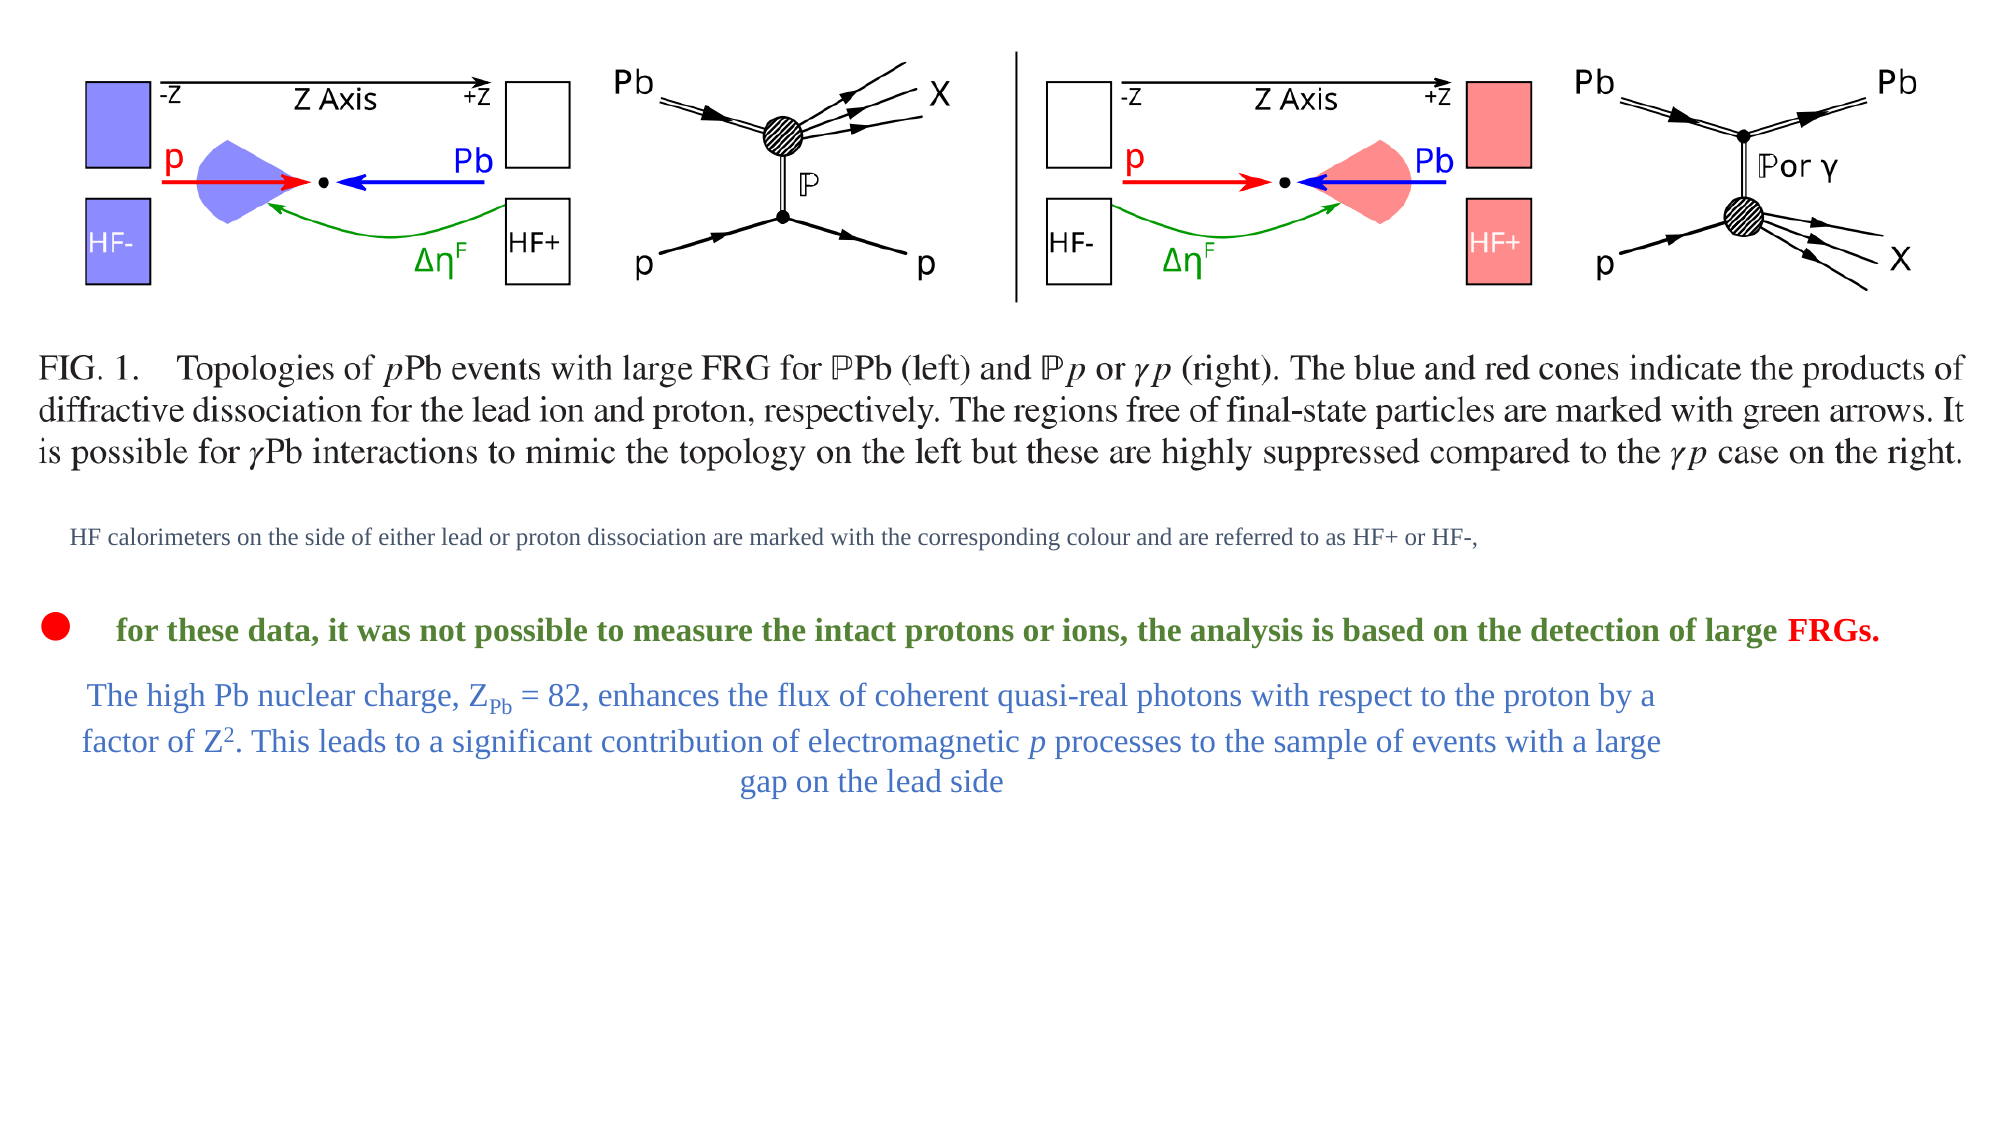

HF calorimeters on the side of either lead or proton dissociation are marked with the corresponding colour and are referred to as HF+ or HF-,
for these data, it was not possible to measure the intact protons or ions, the analysis is based on the detection of large FRGs.
●
The high Pb nuclear charge, ZPb = 82, enhances the flux of coherent quasi-real photons with respect to the proton by a factor of Z2. This leads to a significant contribution of electromagnetic p processes to the sample of events with a large gap on the lead side